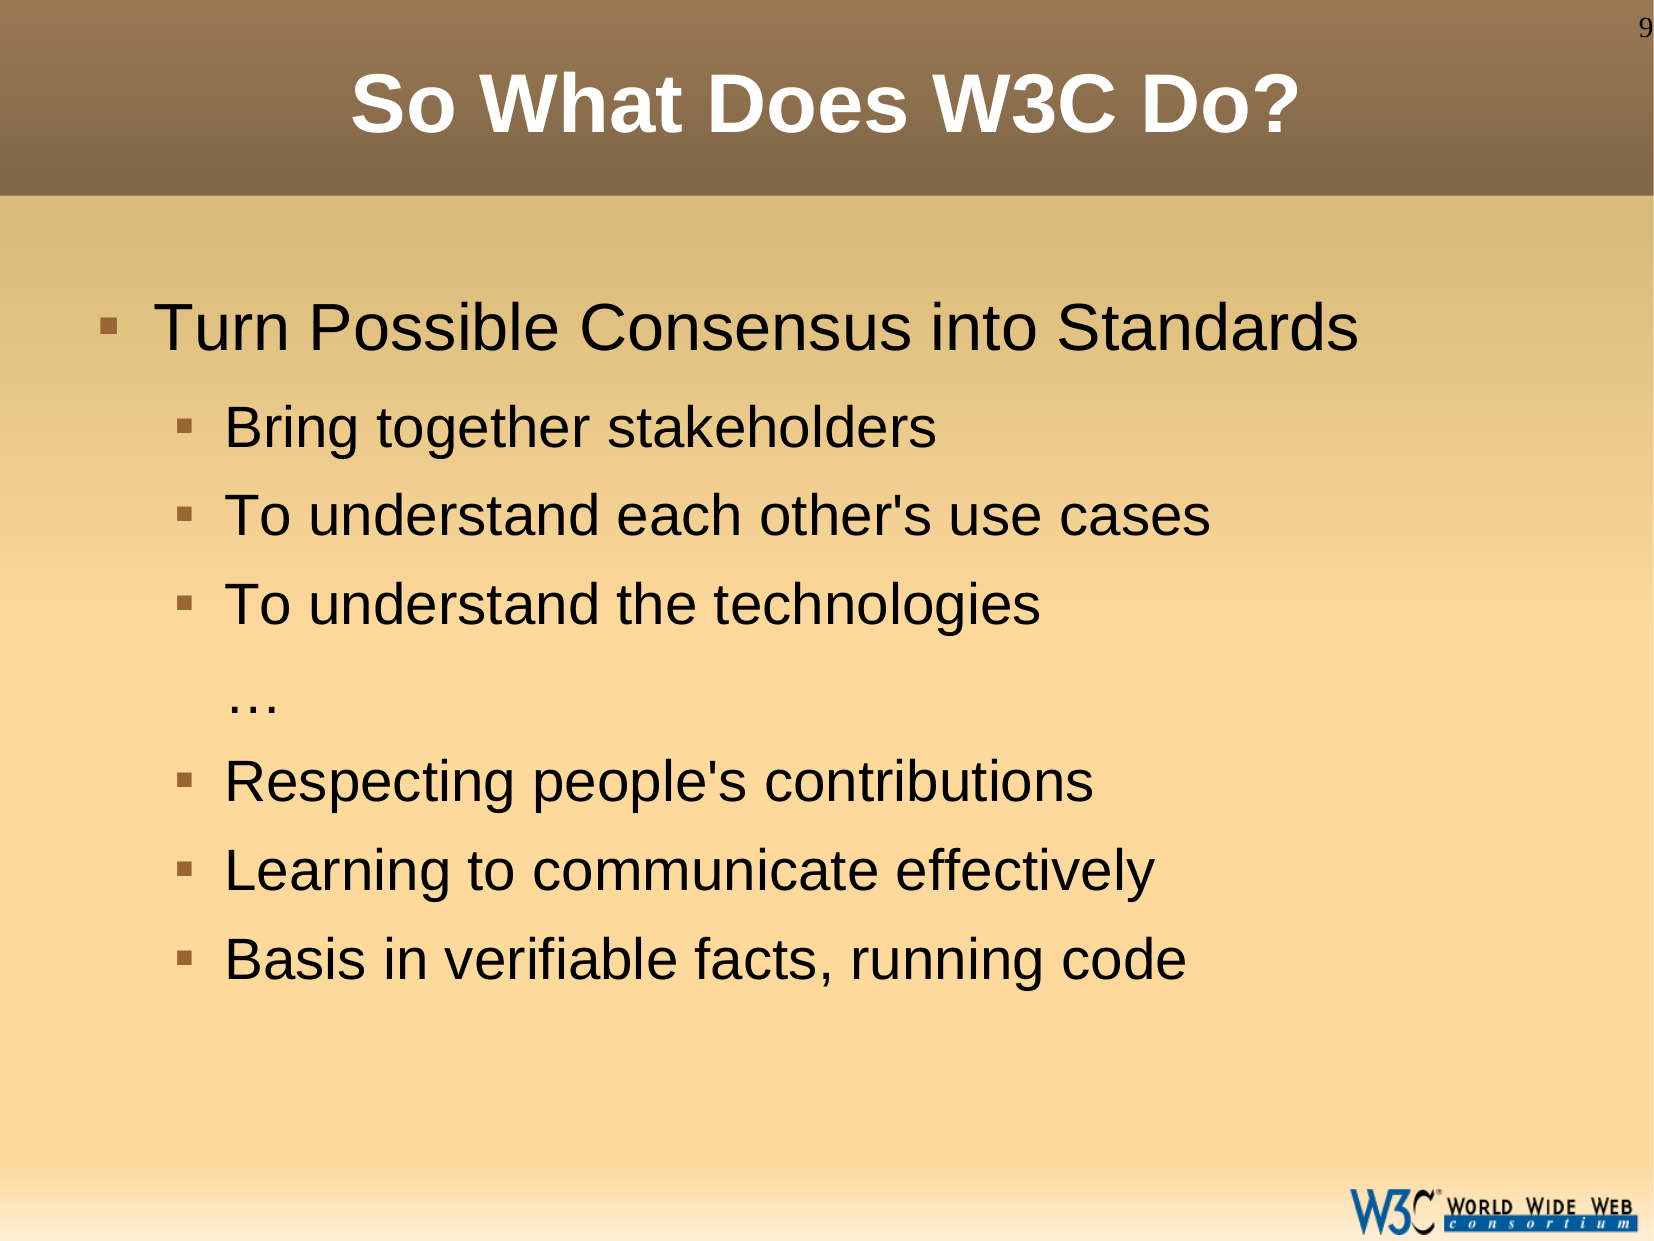

# So What Does W3C Do?
9
Turn Possible Consensus into Standards
Bring together stakeholders
To understand each other's use cases
To understand the technologies
…
Respecting people's contributions
Learning to communicate effectively
Basis in verifiable facts, running code